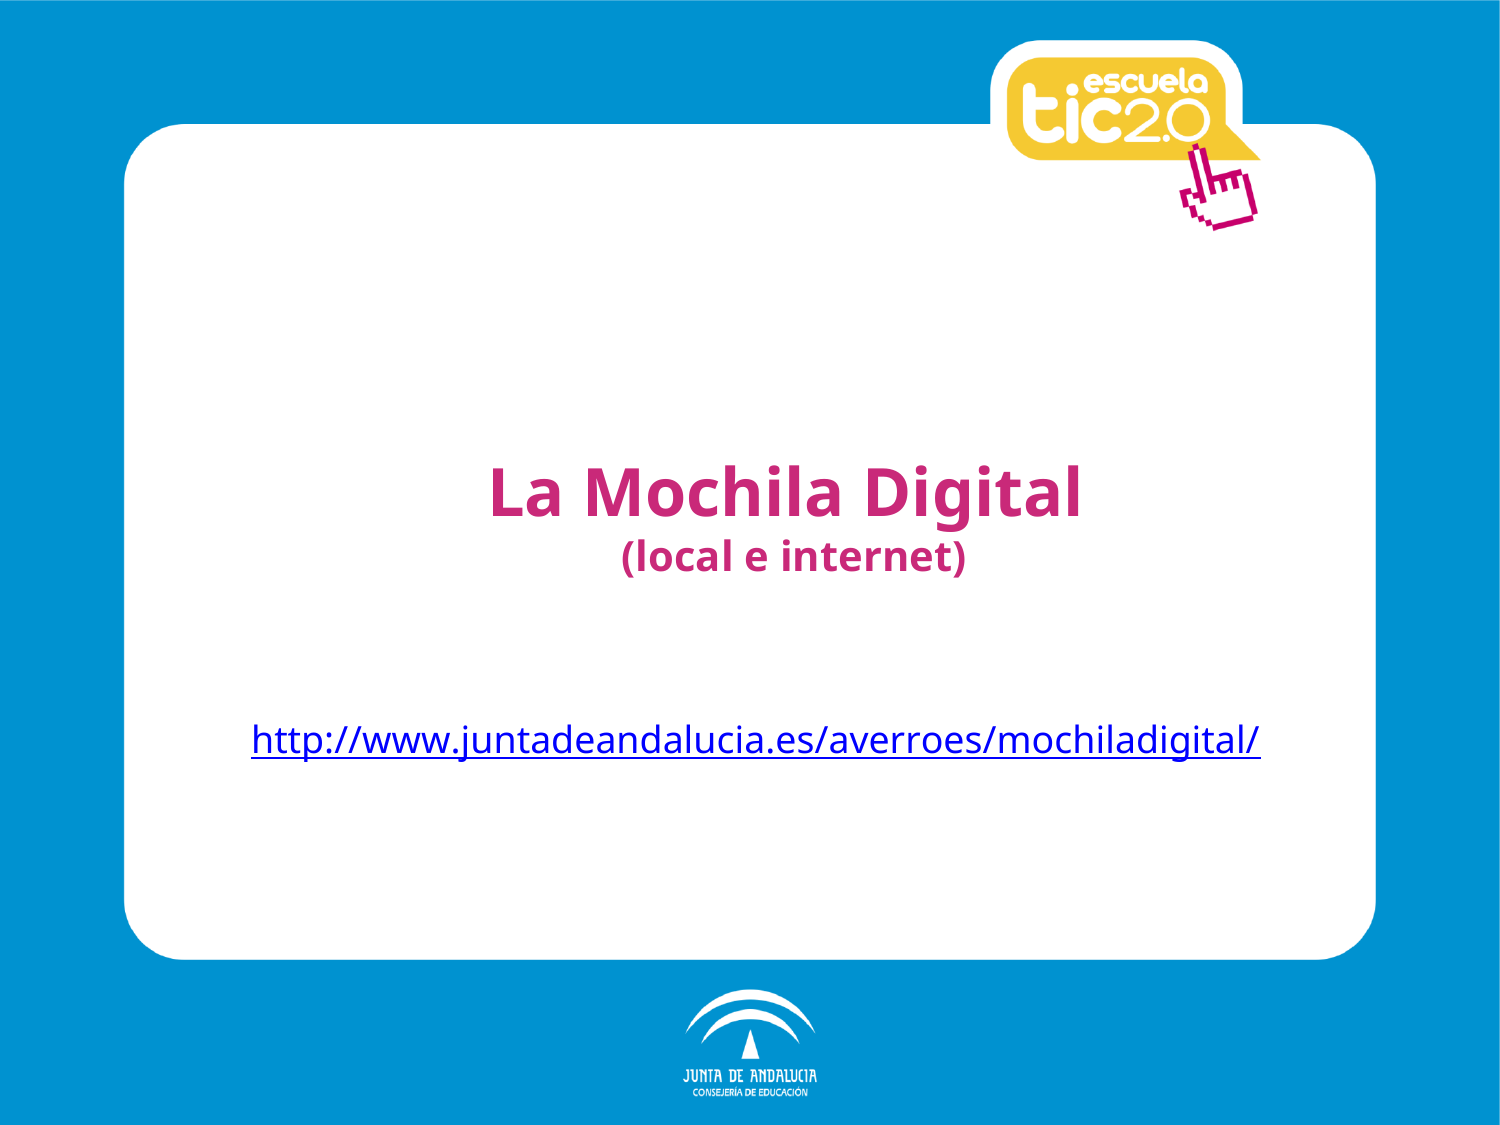

La Mochila Digital
(local e internet)
http://www.juntadeandalucia.es/averroes/mochiladigital/